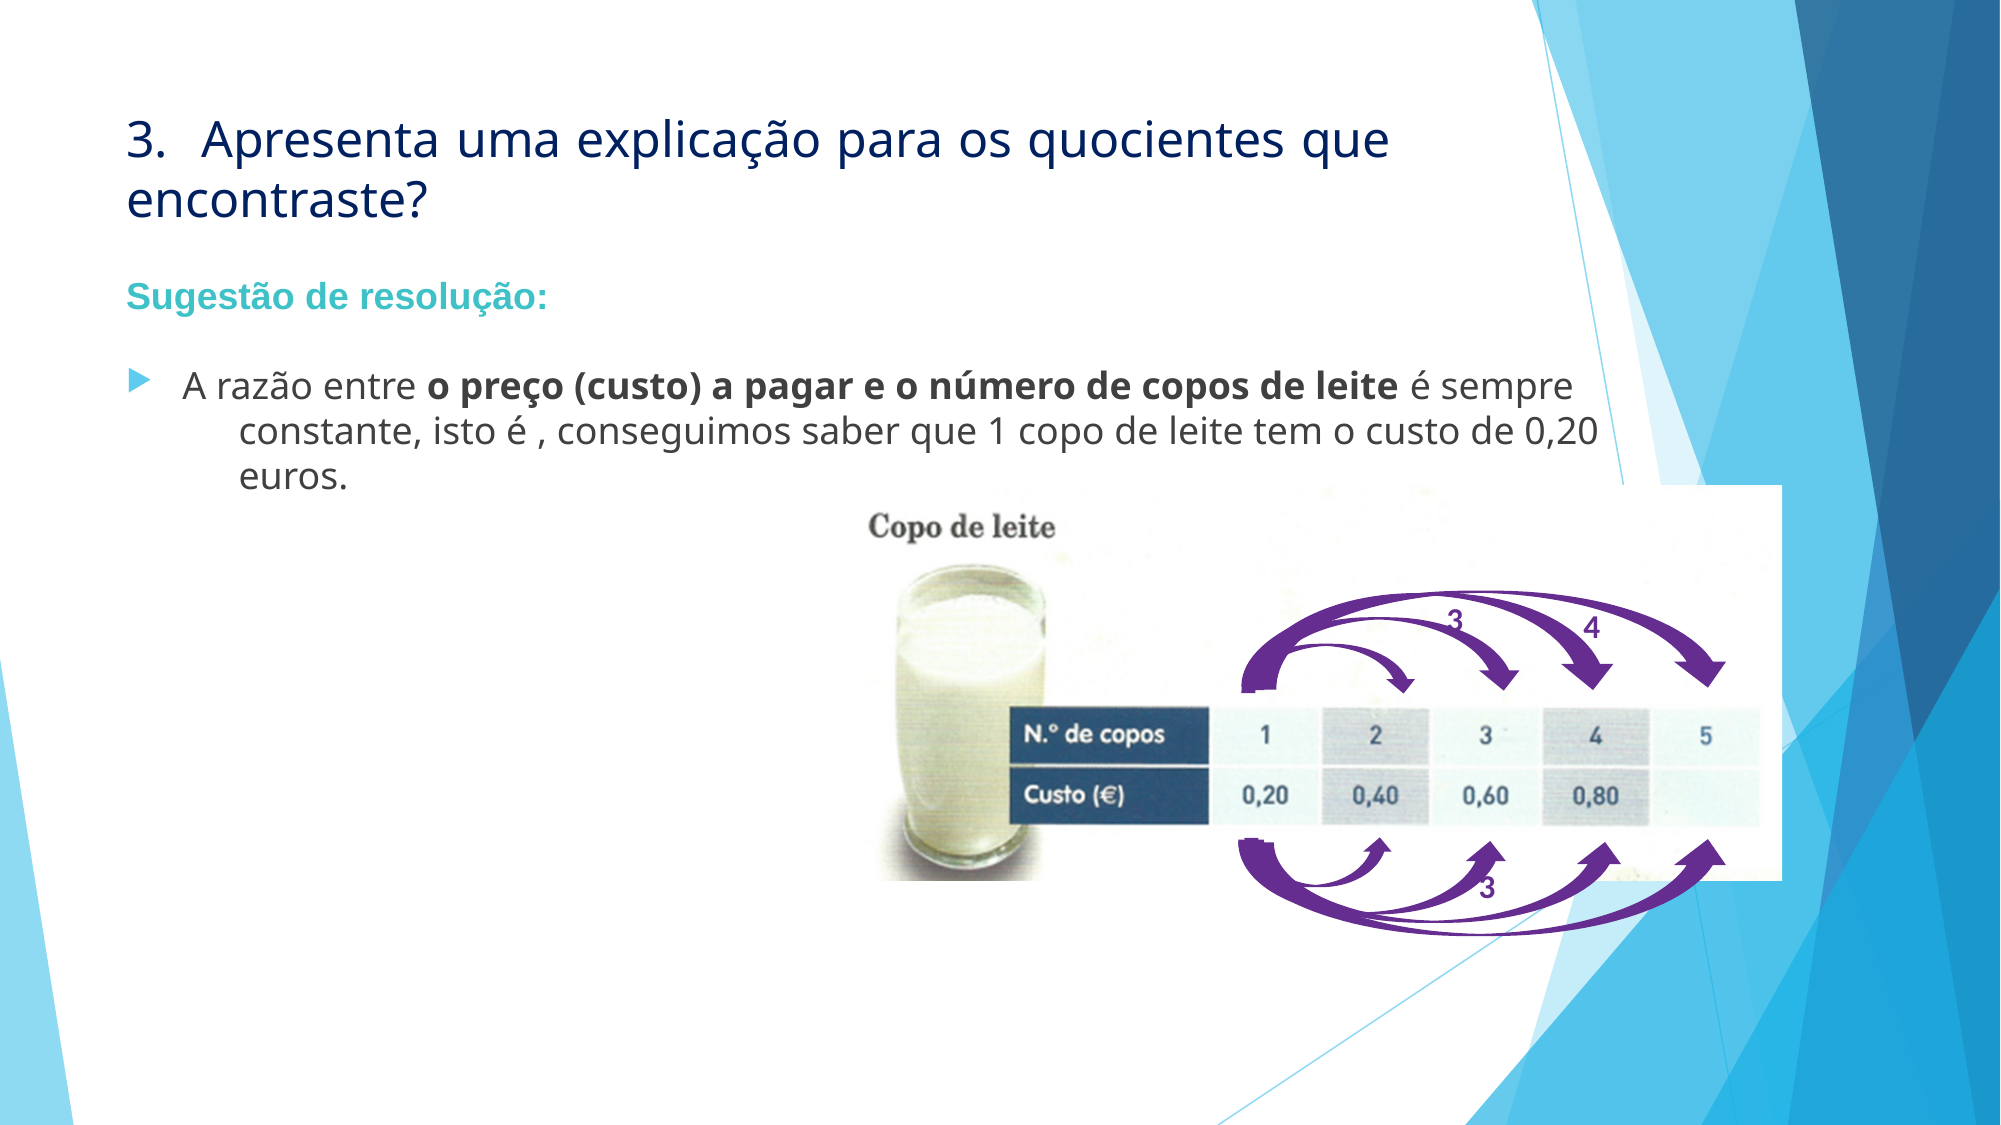

# 3.	Apresenta uma explicação para os quocientes que encontraste?
Sugestão de resolução:
A razão entre o preço (custo) a pagar e o número de copos de leite é sempre constante, isto é , conseguimos saber que 1 copo de leite tem o custo de 0,20 euros.
3
4
3